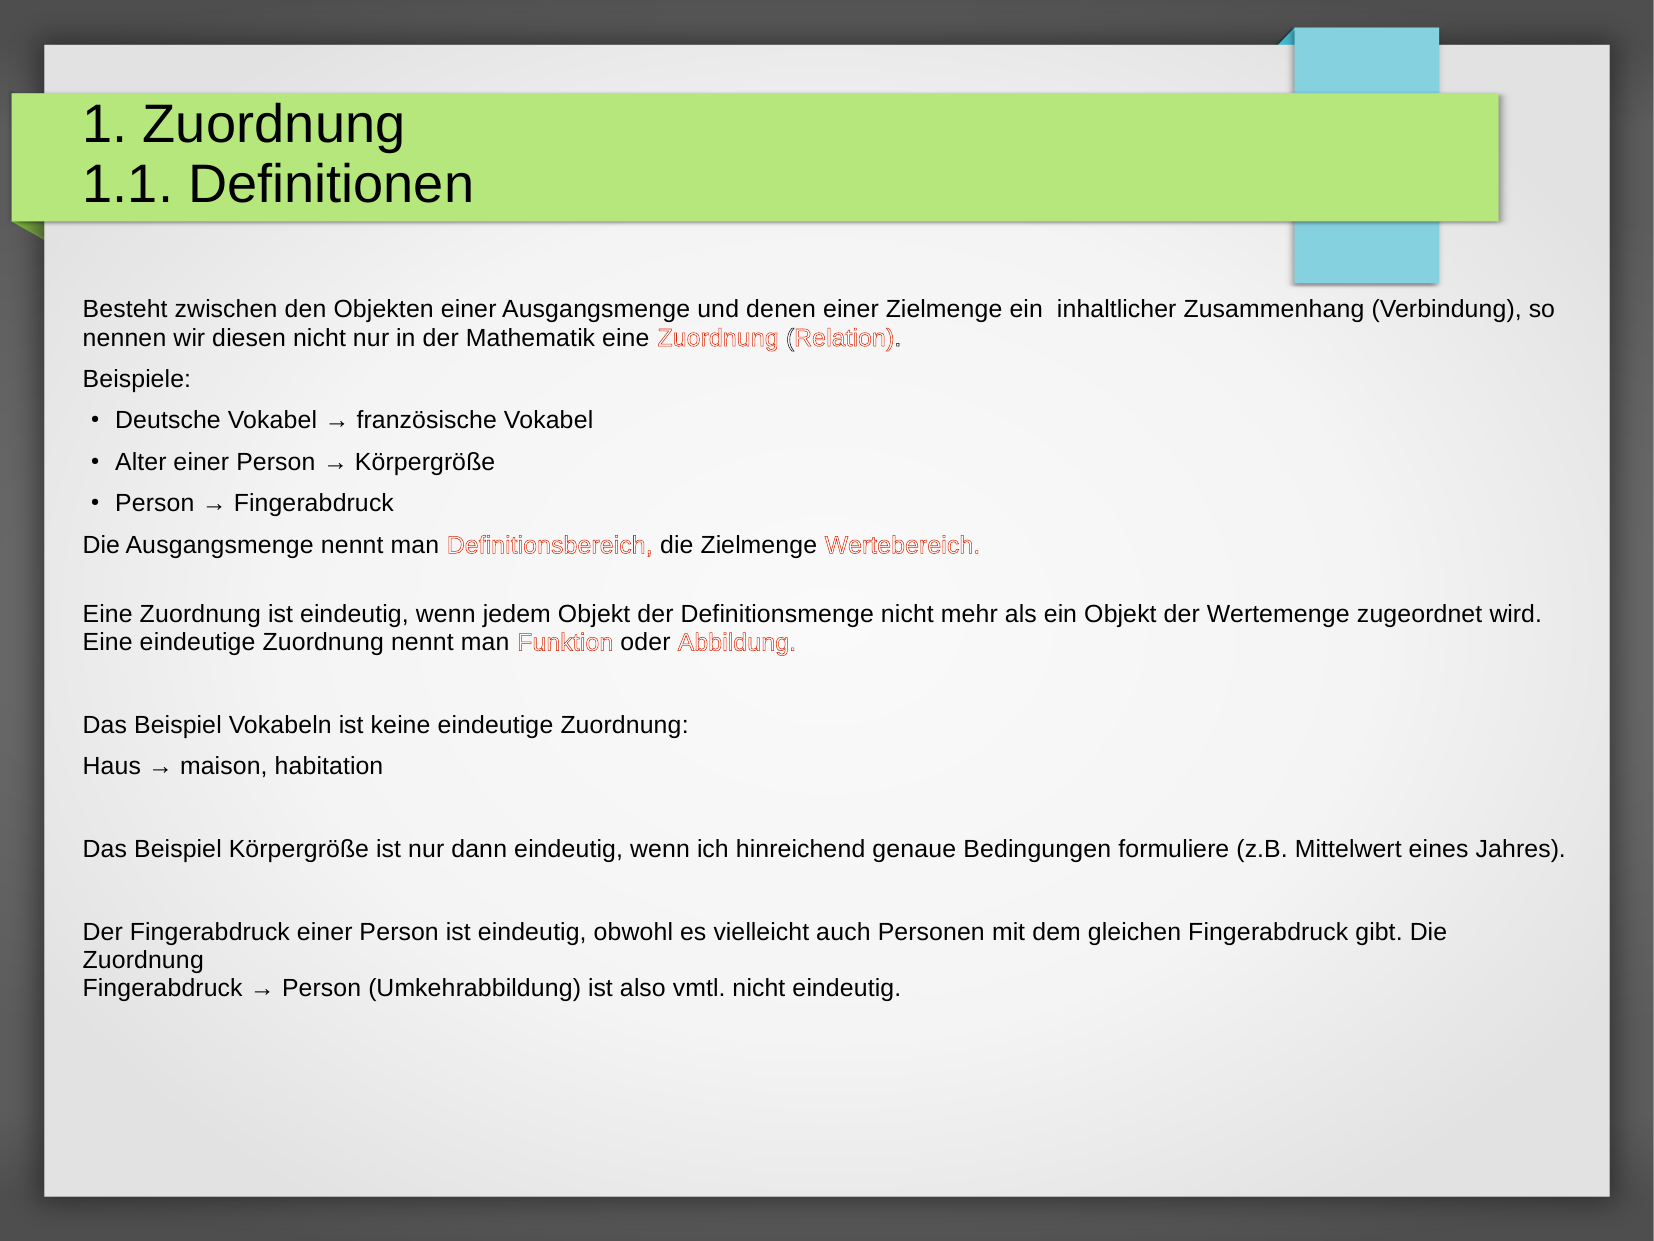

# 1. Zuordnung 1.1. Definitionen
Besteht zwischen den Objekten einer Ausgangsmenge und denen einer Zielmenge ein inhaltlicher Zusammenhang (Verbindung), so nennen wir diesen nicht nur in der Mathematik eine Zuordnung (Relation).
Beispiele:
Deutsche Vokabel → französische Vokabel
Alter einer Person → Körpergröße
Person → Fingerabdruck
Die Ausgangsmenge nennt man Definitionsbereich, die Zielmenge Wertebereich.
Eine Zuordnung ist eindeutig, wenn jedem Objekt der Definitionsmenge nicht mehr als ein Objekt der Wertemenge zugeordnet wird. Eine eindeutige Zuordnung nennt man Funktion oder Abbildung.
Das Beispiel Vokabeln ist keine eindeutige Zuordnung:
Haus → maison, habitation
Das Beispiel Körpergröße ist nur dann eindeutig, wenn ich hinreichend genaue Bedingungen formuliere (z.B. Mittelwert eines Jahres).
Der Fingerabdruck einer Person ist eindeutig, obwohl es vielleicht auch Personen mit dem gleichen Fingerabdruck gibt. Die Zuordnung
Fingerabdruck → Person (Umkehrabbildung) ist also vmtl. nicht eindeutig.